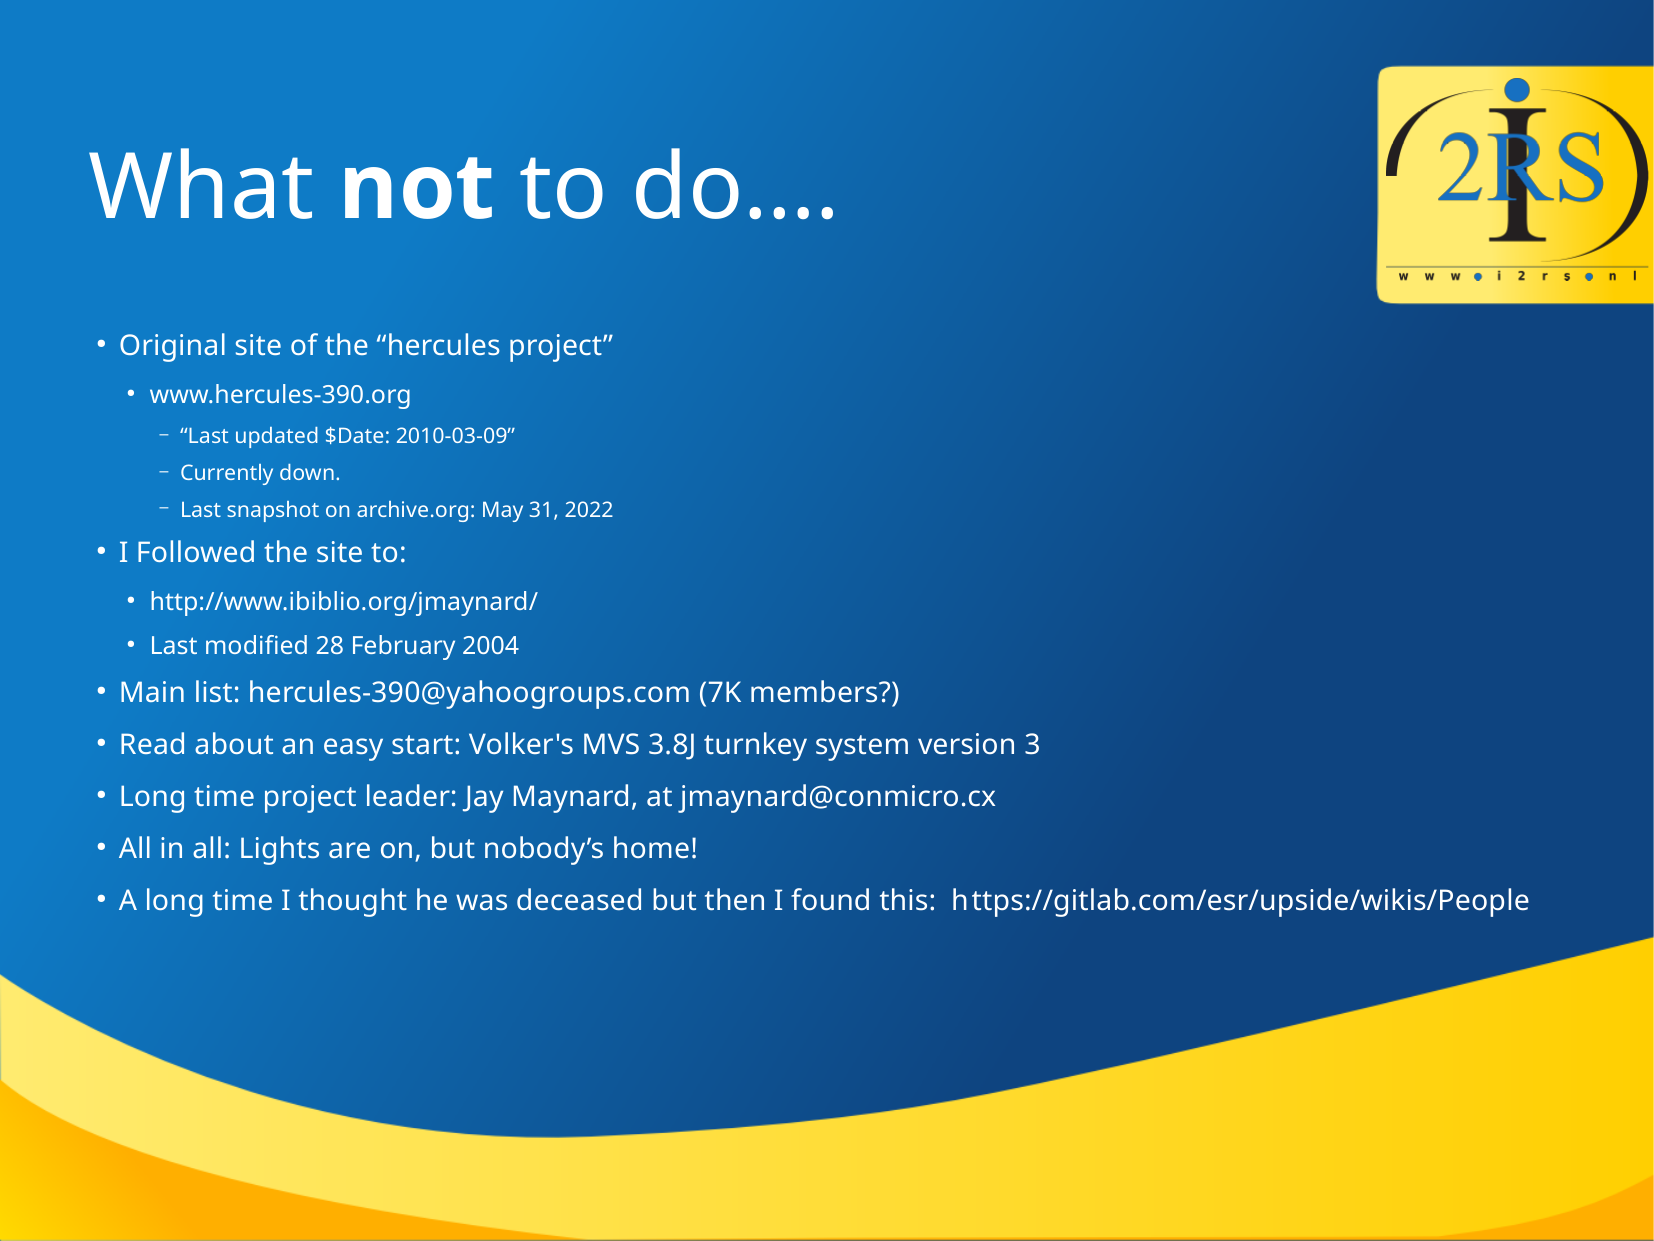

# What not to do….
Original site of the “hercules project”
www.hercules-390.org
“Last updated $Date: 2010-03-09”
Currently down.
Last snapshot on archive.org: May 31, 2022
I Followed the site to:
http://www.ibiblio.org/jmaynard/
Last modified 28 February 2004
Main list: hercules-390@yahoogroups.com (7K members?)
Read about an easy start: Volker's MVS 3.8J turnkey system version 3
Long time project leader: Jay Maynard, at jmaynard@conmicro.cx
All in all: Lights are on, but nobody’s home!
A long time I thought he was deceased but then I found this: https://gitlab.com/esr/upside/wikis/People